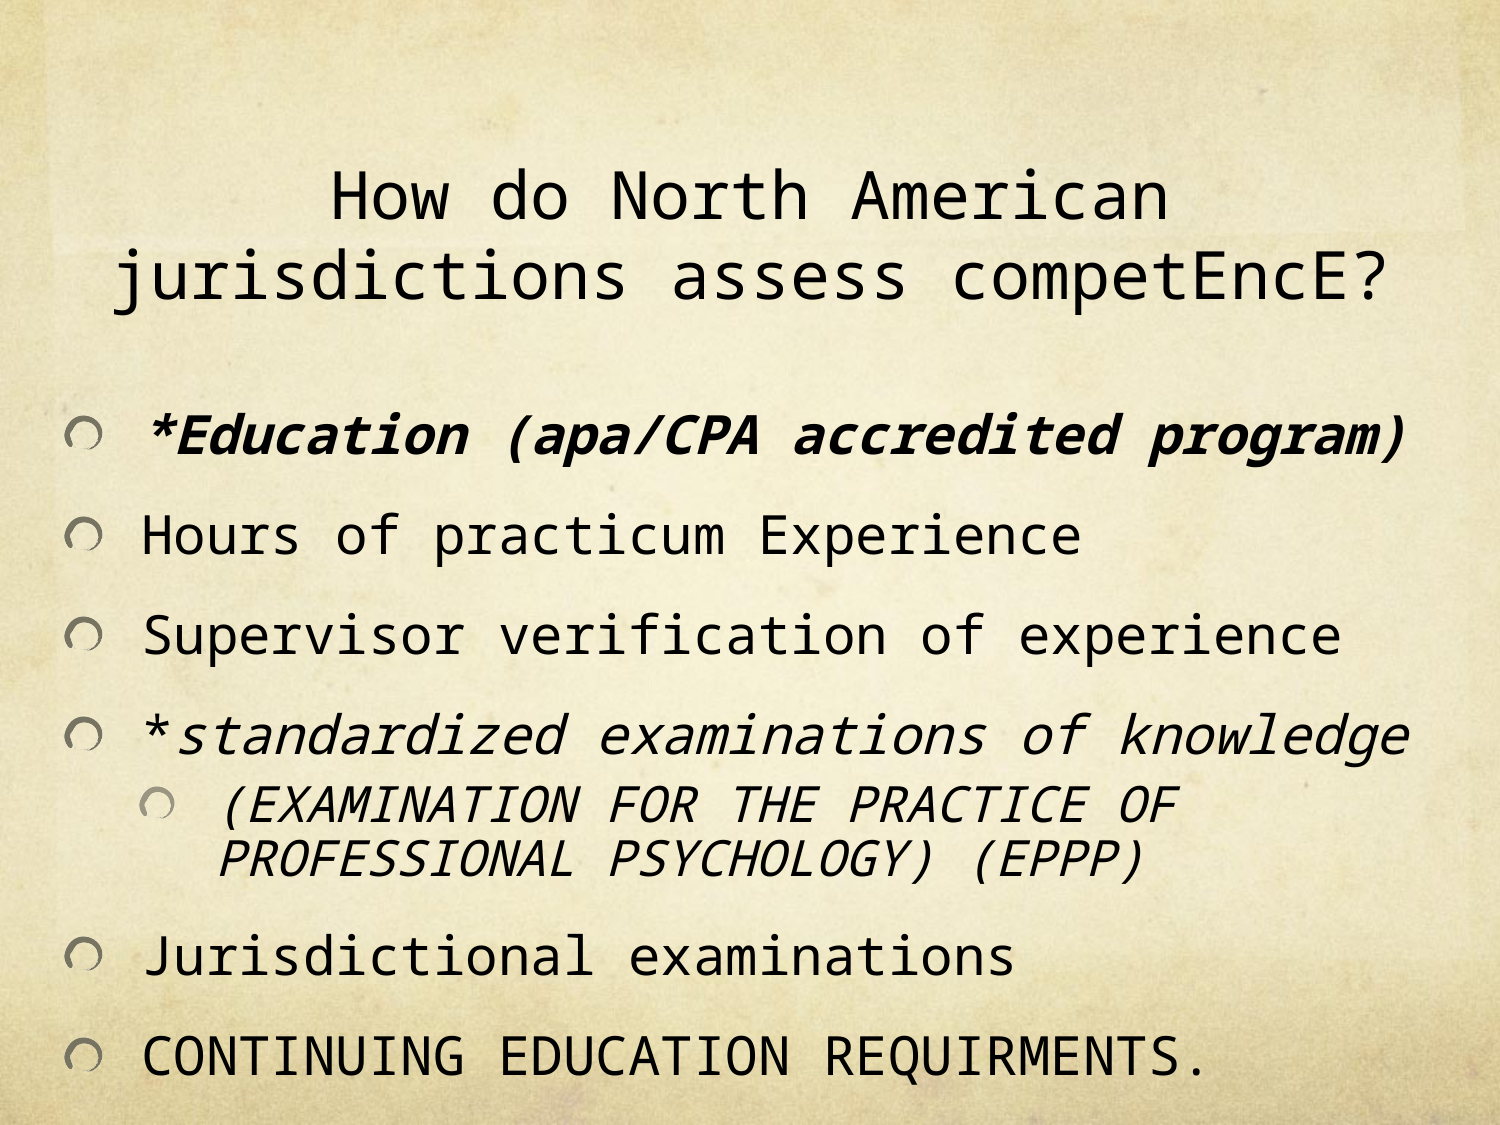

# How do North American jurisdictions assess competEncE?
*Education (apa/CPA accredited program)
Hours of practicum Experience
Supervisor verification of experience
*standardized examinations of knowledge
(EXAMINATION FOR THE PRACTICE OF PROFESSIONAL PSYCHOLOGY) (EPPP)
Jurisdictional examinations
CONTINUING EDUCATION REQUIRMENTS.